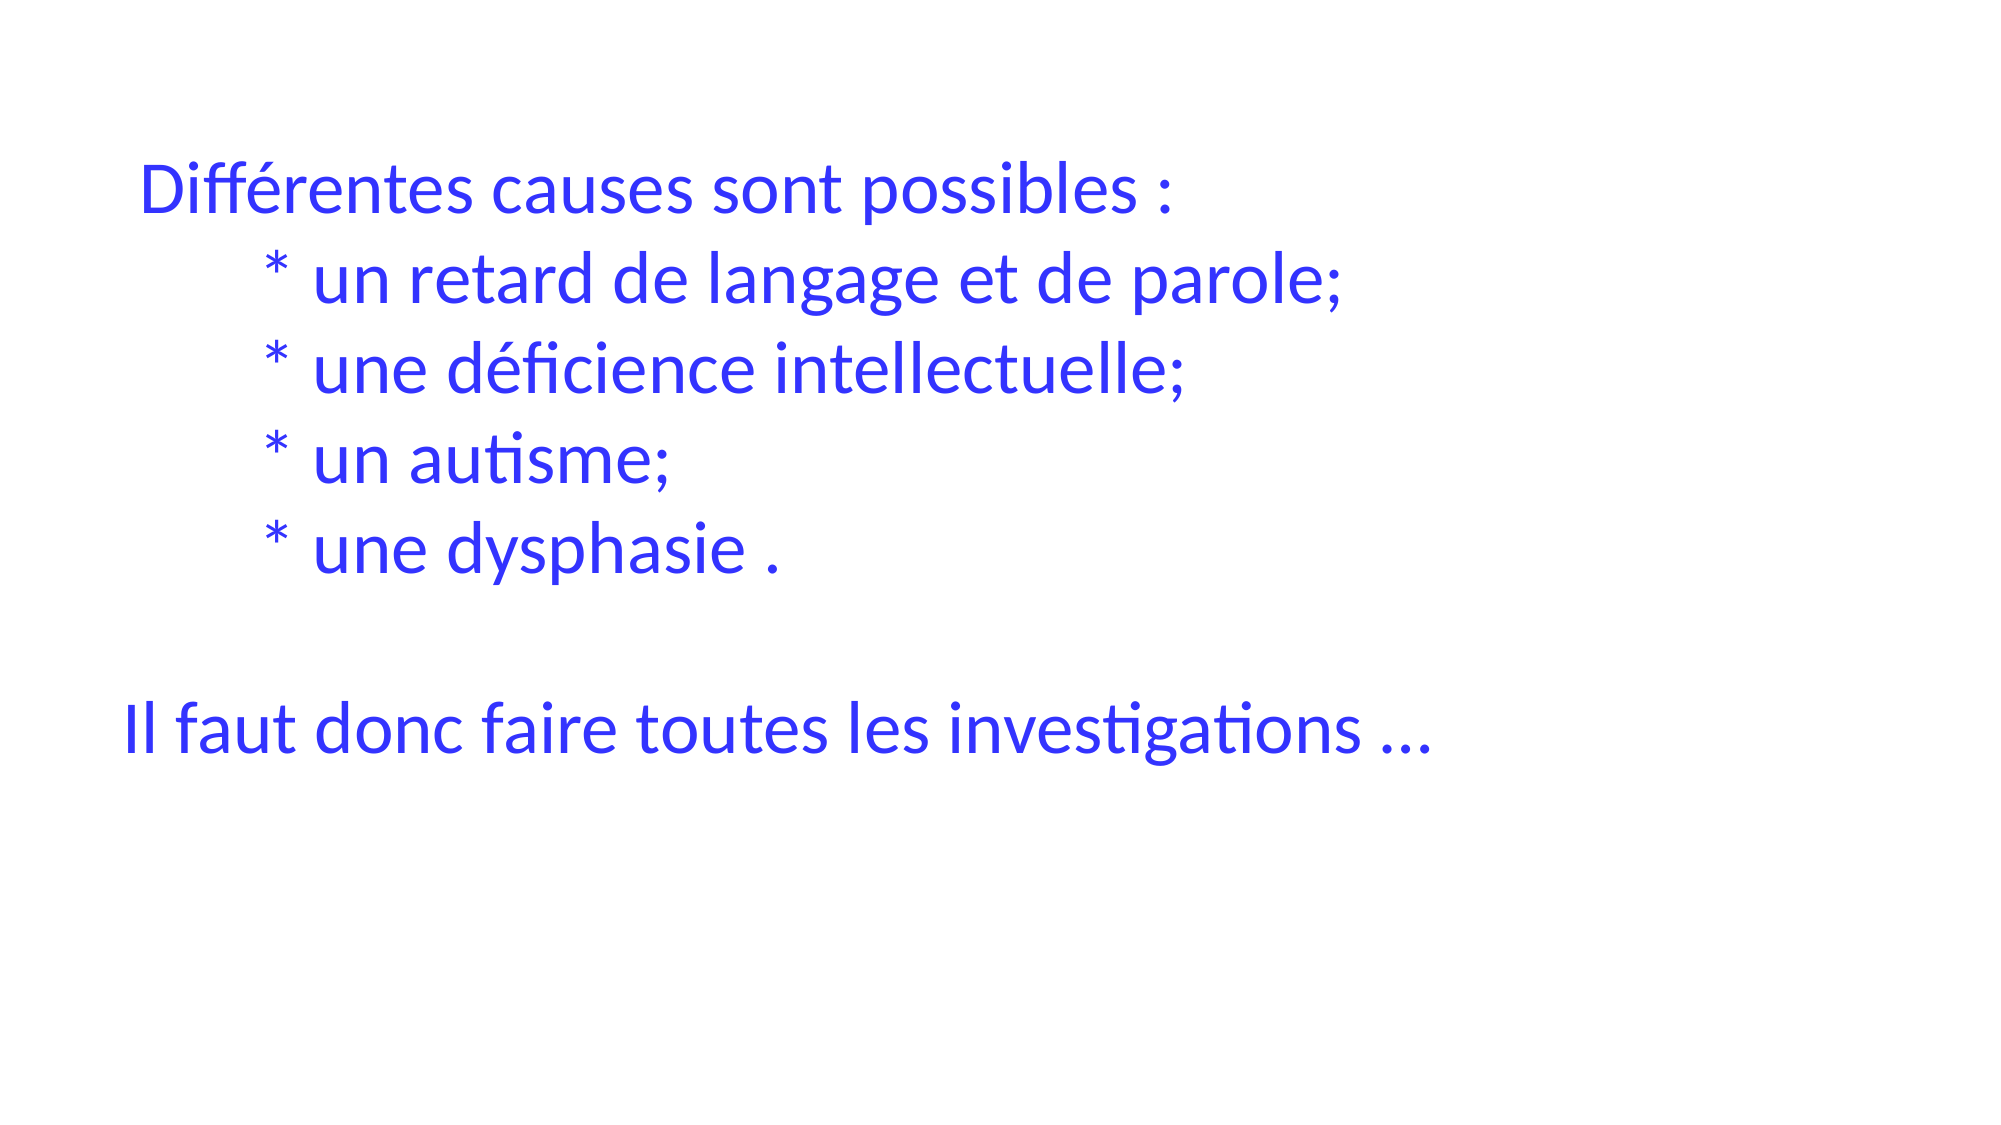

Différentes causes sont possibles :
 * un retard de langage et de parole;
 * une déficience intellectuelle;
 * un autisme;
 * une dysphasie .
Il faut donc faire toutes les investigations …